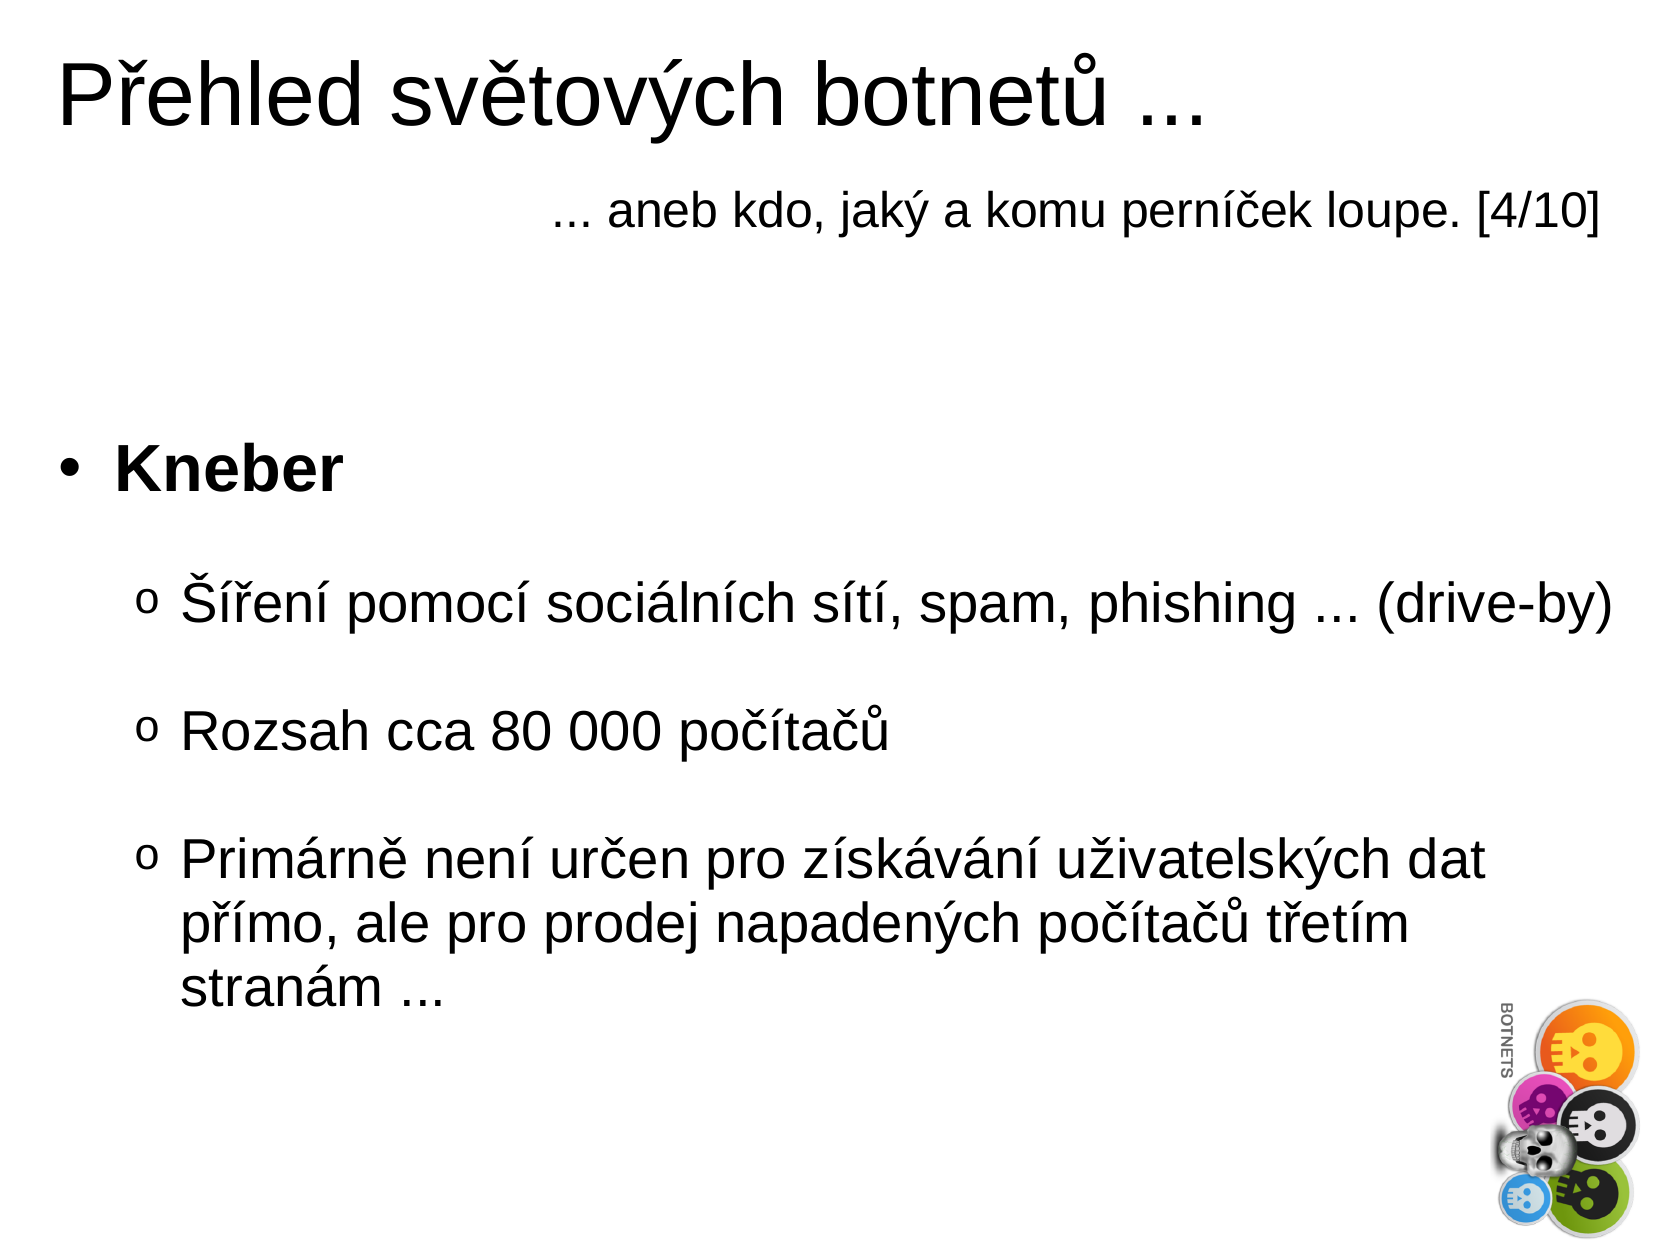

# Přehled světových botnetů ... ... aneb kdo, jaký a komu perníček loupe. [4/10]
Kneber
Šíření pomocí sociálních sítí, spam, phishing ... (drive-by)
Rozsah cca 80 000 počítačů
Primárně není určen pro získávání uživatelských dat přímo, ale pro prodej napadených počítačů třetím stranám ...